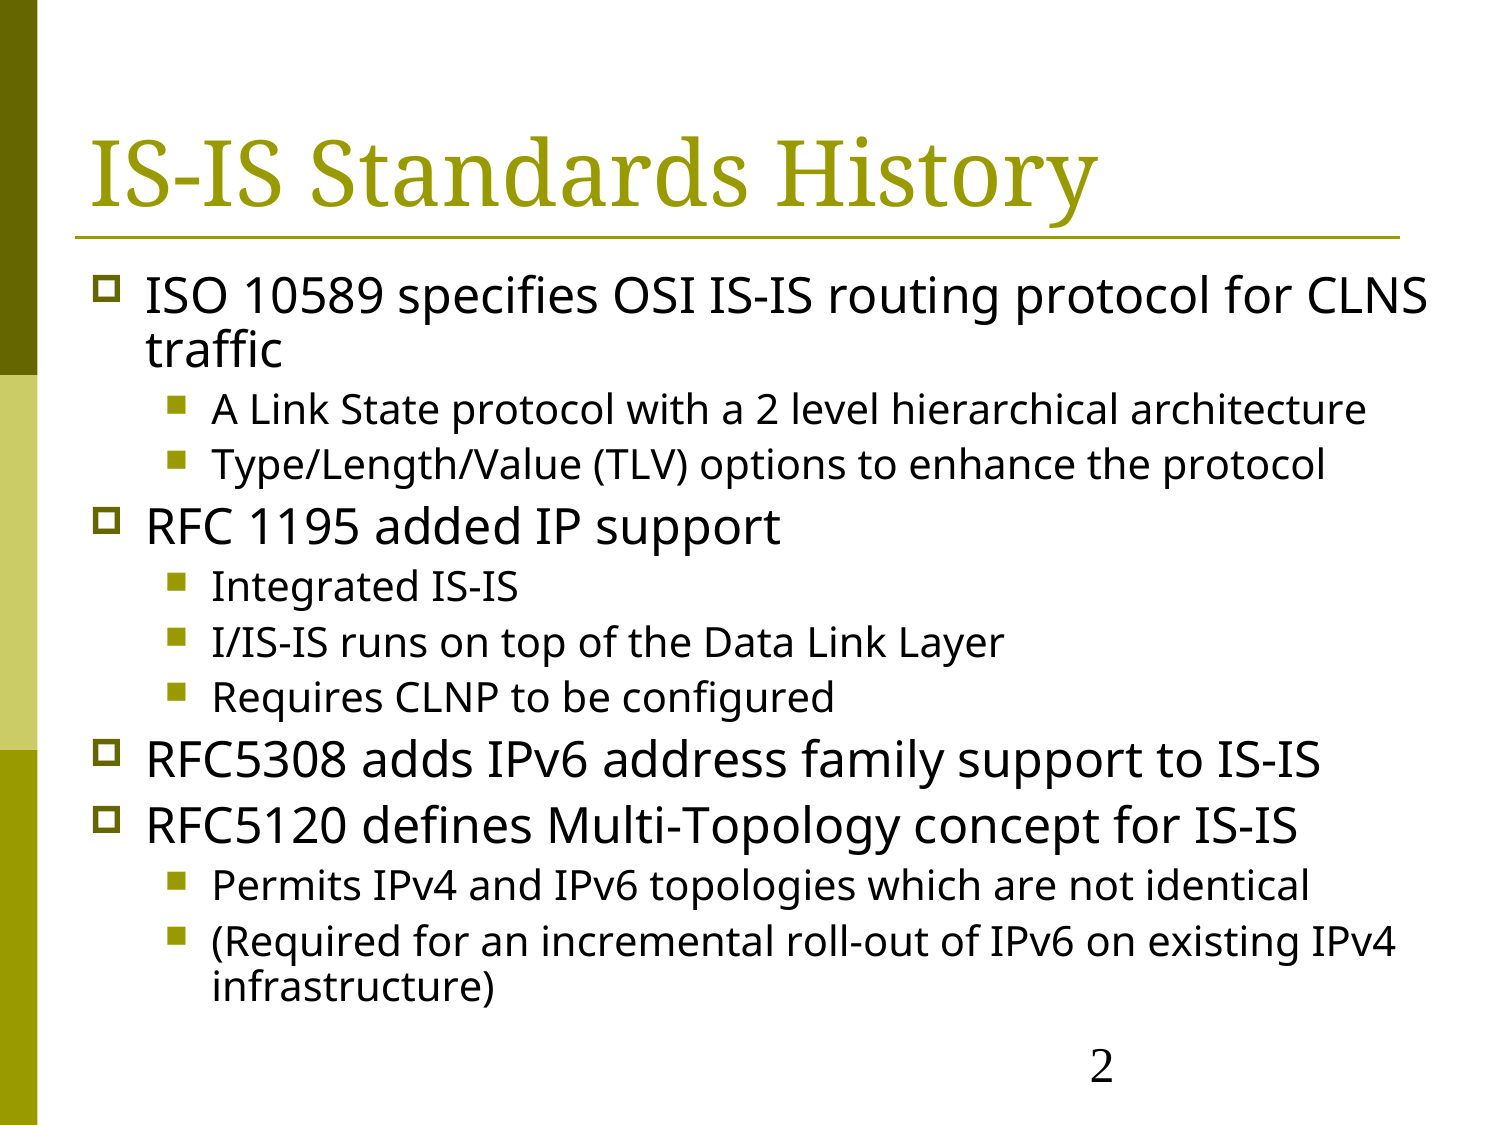

# IS-IS Standards History
ISO 10589 specifies OSI IS-IS routing protocol for CLNS traffic
A Link State protocol with a 2 level hierarchical architecture
Type/Length/Value (TLV) options to enhance the protocol
RFC 1195 added IP support
Integrated IS-IS
I/IS-IS runs on top of the Data Link Layer
Requires CLNP to be configured
RFC5308 adds IPv6 address family support to IS-IS
RFC5120 defines Multi-Topology concept for IS-IS
Permits IPv4 and IPv6 topologies which are not identical
(Required for an incremental roll-out of IPv6 on existing IPv4 infrastructure)
2